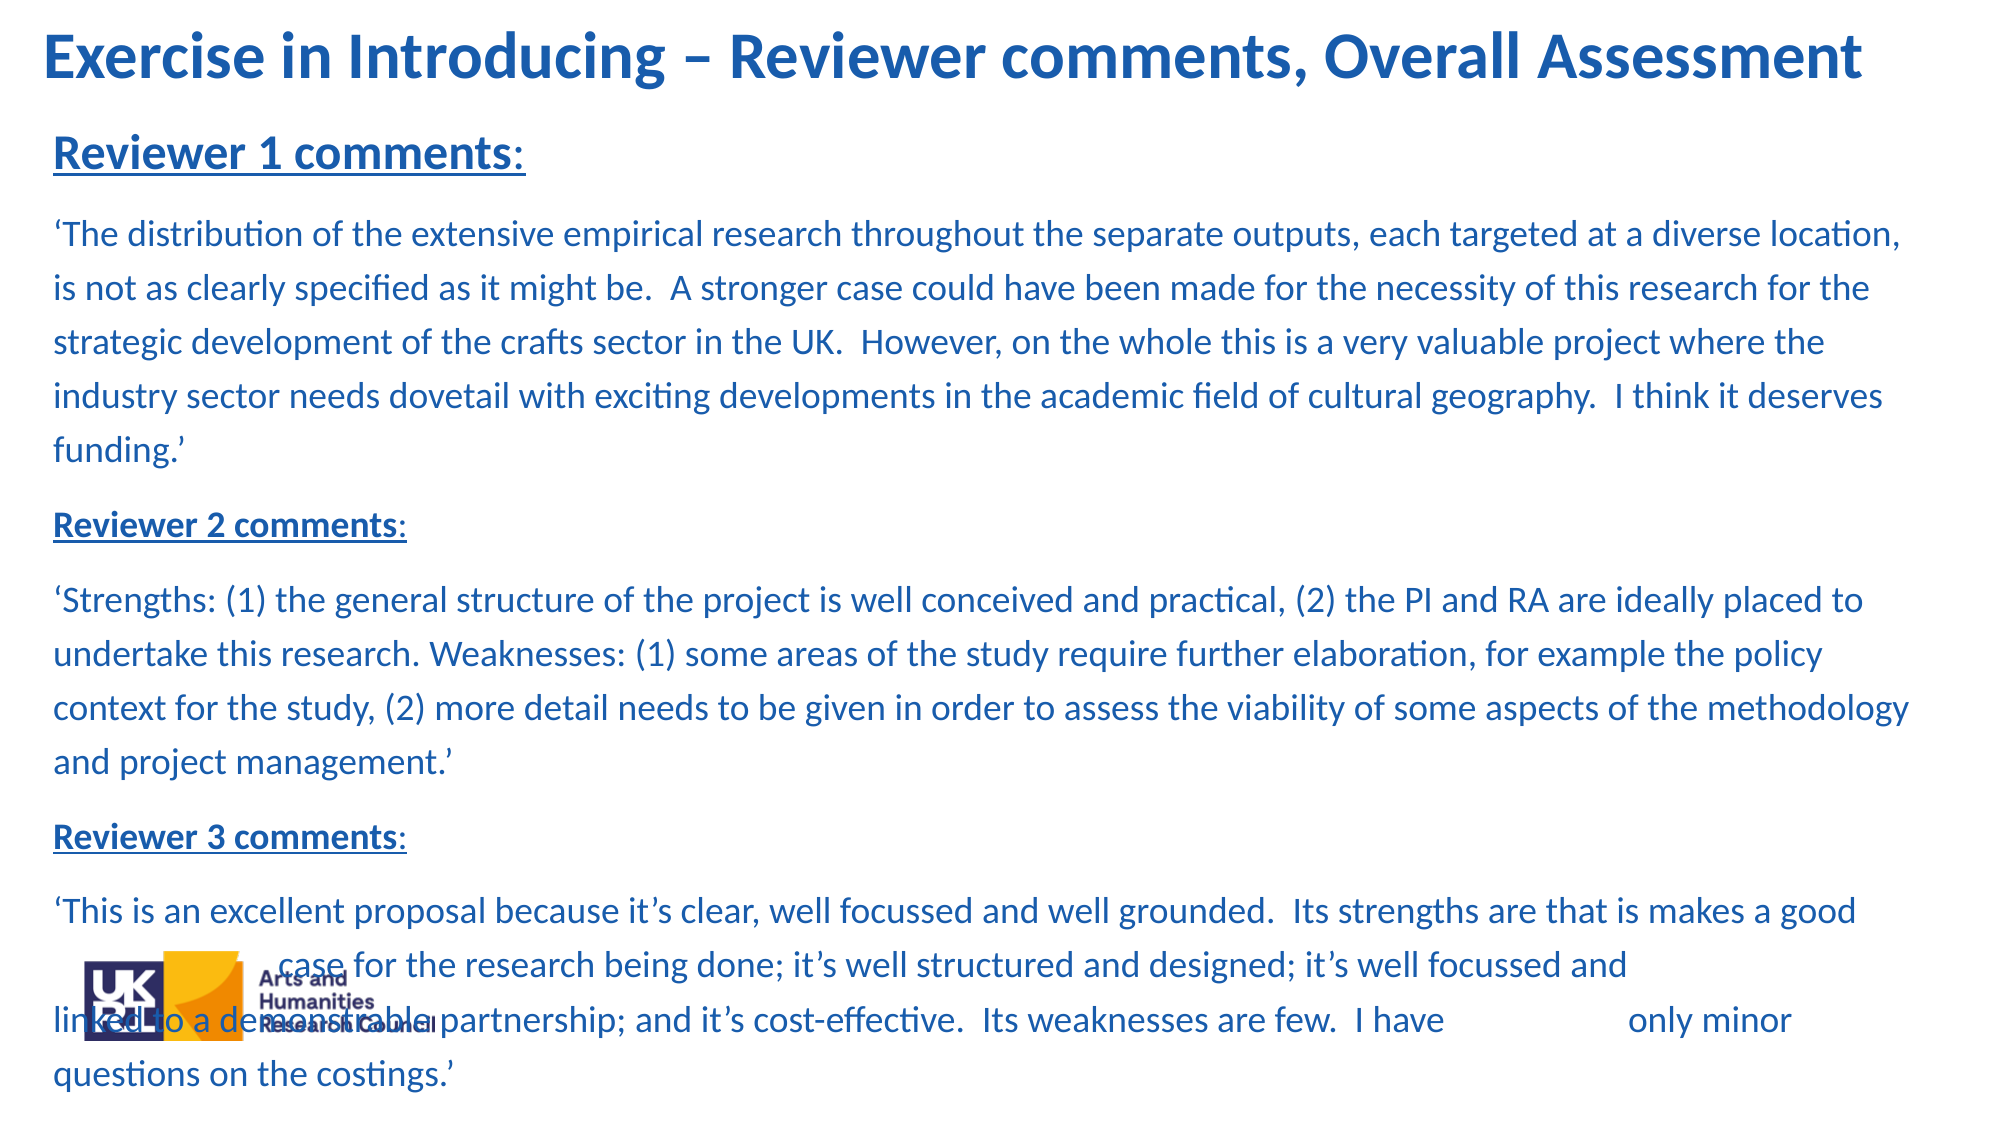

Exercise in Introducing – Reviewer comments, Overall Assessment
Reviewer 1 comments:
‘The distribution of the extensive empirical research throughout the separate outputs, each targeted at a diverse location, is not as clearly specified as it might be. A stronger case could have been made for the necessity of this research for the strategic development of the crafts sector in the UK. However, on the whole this is a very valuable project where the industry sector needs dovetail with exciting developments in the academic field of cultural geography. I think it deserves funding.’
Reviewer 2 comments:
‘Strengths: (1) the general structure of the project is well conceived and practical, (2) the PI and RA are ideally placed to undertake this research. Weaknesses: (1) some areas of the study require further elaboration, for example the policy context for the study, (2) more detail needs to be given in order to assess the viability of some aspects of the methodology and project management.’
Reviewer 3 comments:
‘This is an excellent proposal because it’s clear, well focussed and well grounded. Its strengths are that is makes a good 			case for the research being done; it’s well structured and designed; it’s well focussed and 			linked to a demonstrable partnership; and it’s cost-effective. Its weaknesses are few. I have 			only minor questions on the costings.’